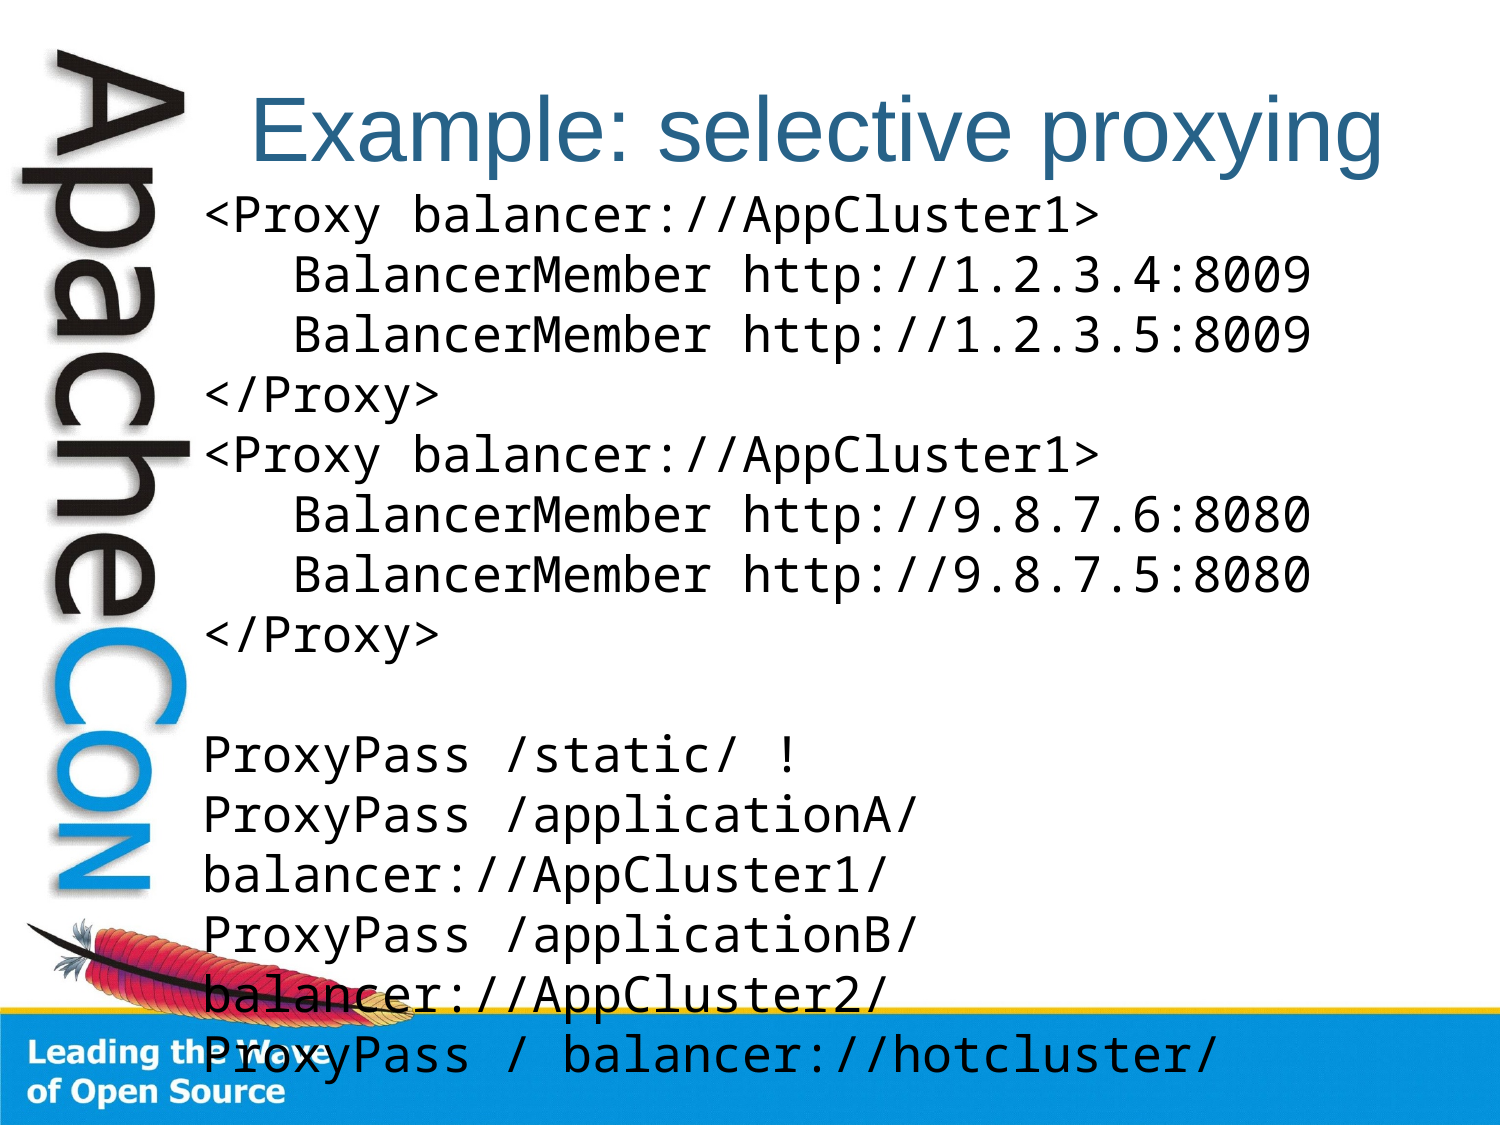

# Example: selective proxying
<Proxy balancer://AppCluster1>
 BalancerMember http://1.2.3.4:8009
 BalancerMember http://1.2.3.5:8009
</Proxy>
<Proxy balancer://AppCluster1>
 BalancerMember http://9.8.7.6:8080
 BalancerMember http://9.8.7.5:8080
</Proxy>
ProxyPass /static/ !
ProxyPass /applicationA/ balancer://AppCluster1/
ProxyPass /applicationB/ balancer://AppCluster2/
ProxyPass / balancer://hotcluster/